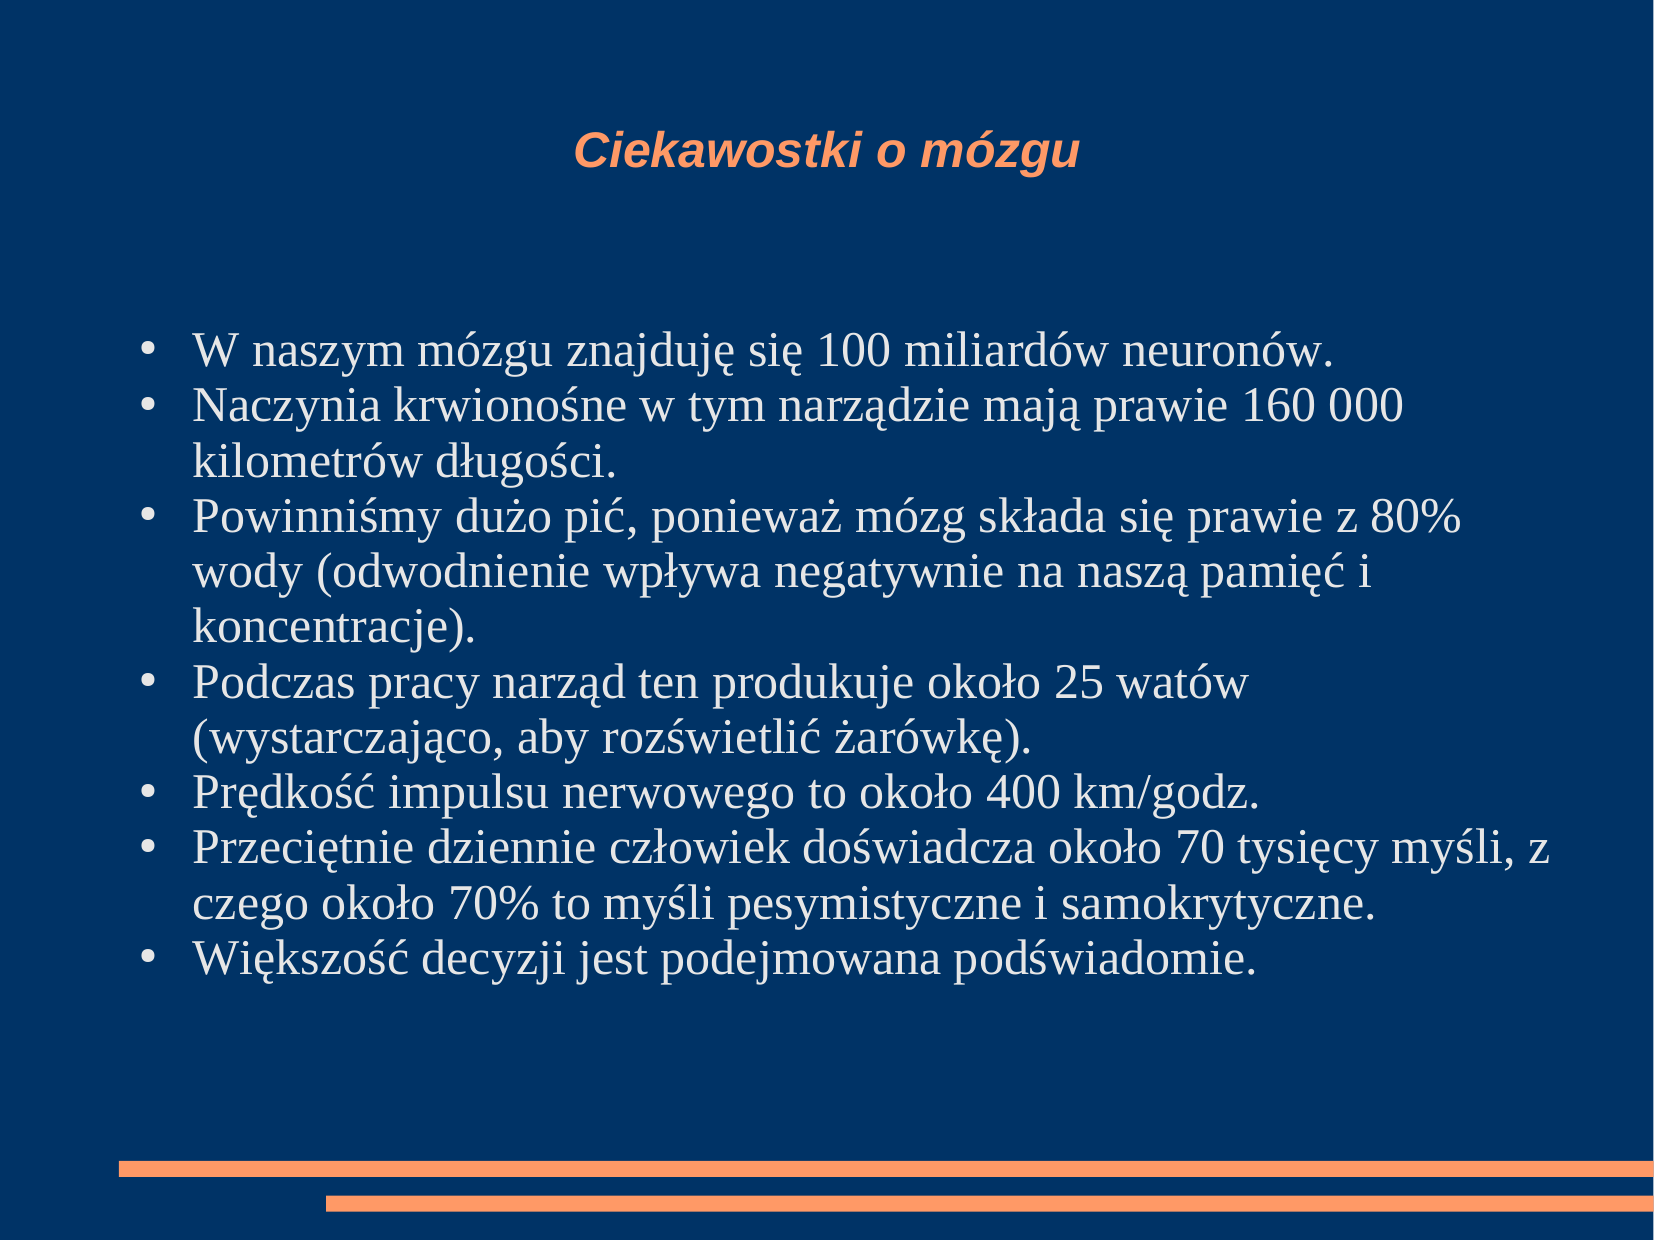

# Ciekawostki o mózgu
W naszym mózgu znajduję się 100 miliardów neuronów.
Naczynia krwionośne w tym narządzie mają prawie 160 000 kilometrów długości.
Powinniśmy dużo pić, ponieważ mózg składa się prawie z 80% wody (odwodnienie wpływa negatywnie na naszą pamięć i koncentracje).
Podczas pracy narząd ten produkuje około 25 watów (wystarczająco, aby rozświetlić żarówkę).
Prędkość impulsu nerwowego to około 400 km/godz.
Przeciętnie dziennie człowiek doświadcza około 70 tysięcy myśli, z czego około 70% to myśli pesymistyczne i samokrytyczne.
Większość decyzji jest podejmowana podświadomie.